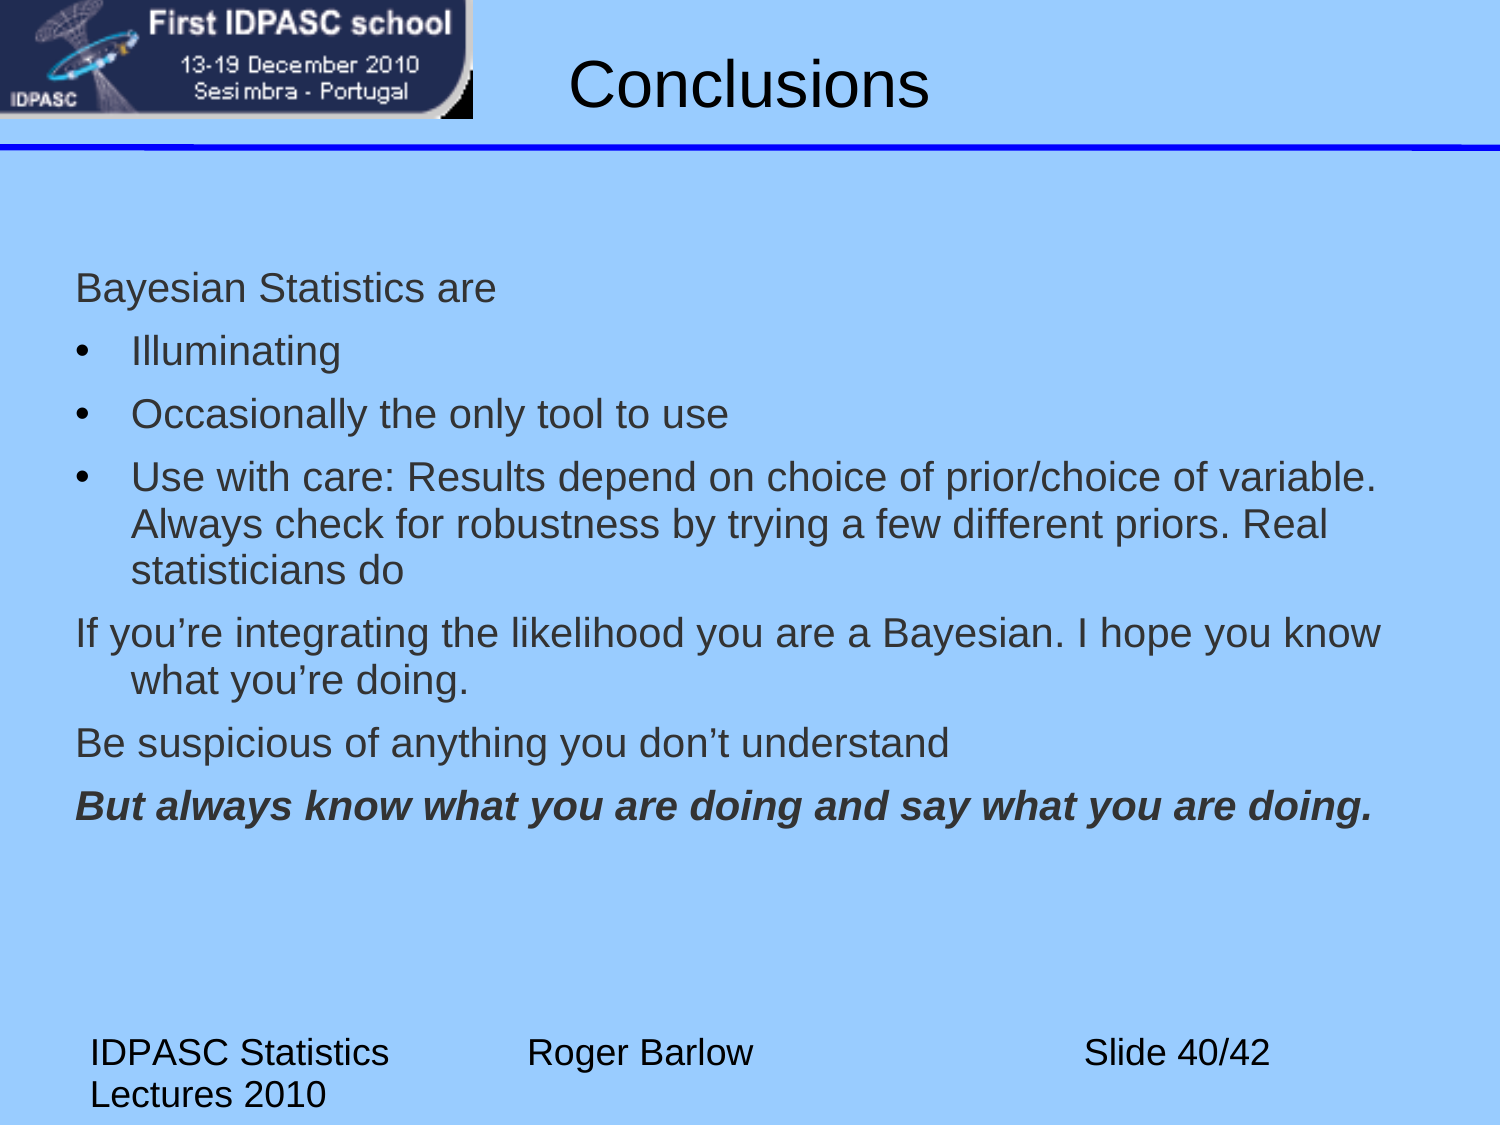

# Conclusions
Bayesian Statistics are
Illuminating
Occasionally the only tool to use
Use with care: Results depend on choice of prior/choice of variable. Always check for robustness by trying a few different priors. Real statisticians do
If you’re integrating the likelihood you are a Bayesian. I hope you know what you’re doing.
Be suspicious of anything you don’t understand
But always know what you are doing and say what you are doing.
40